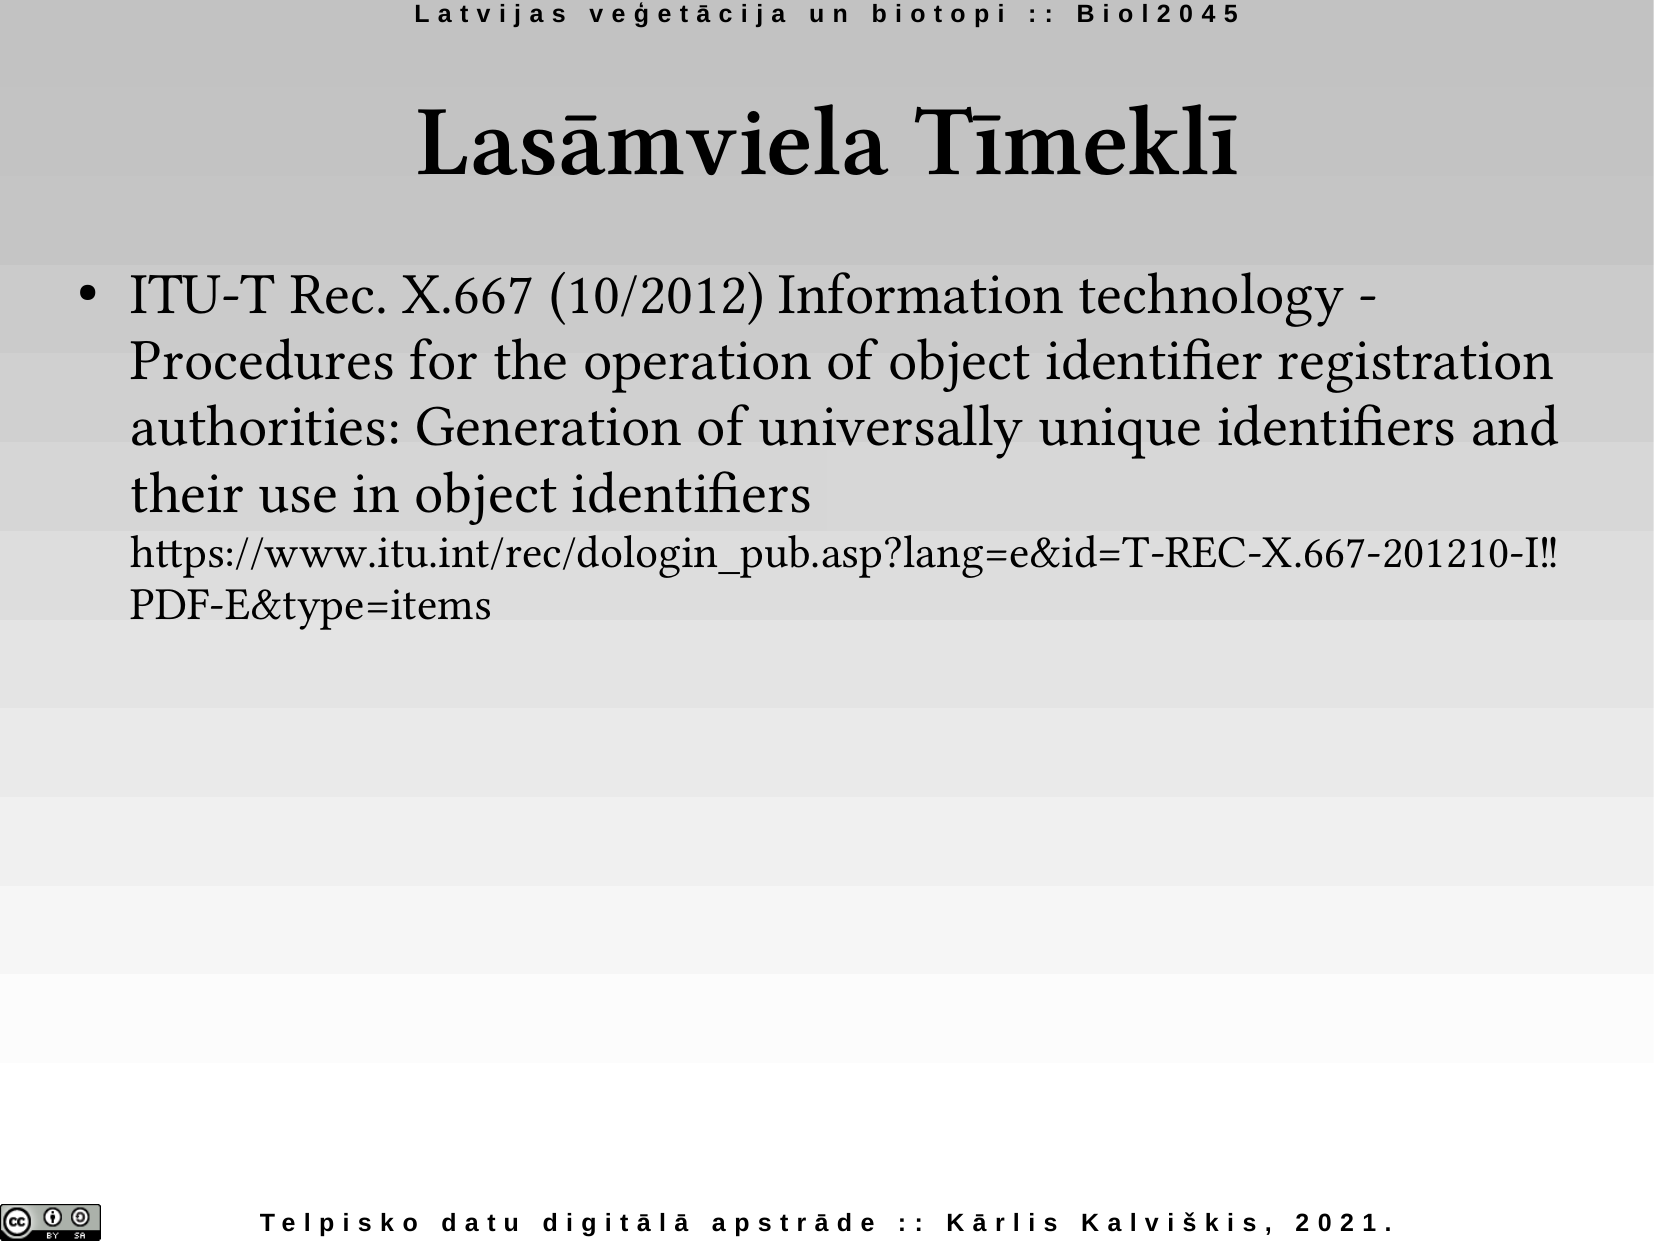

# Lasāmviela Tīmeklī
ITU-T Rec. X.667 (10/2012) Information technology - Procedures for the operation of object identifier registration authorities: Generation of universally unique identifiers and their use in object identifiers
https://www.itu.int/rec/dologin_pub.asp?lang=e&id=T-REC-X.667-201210-I!!PDF-E&type=items